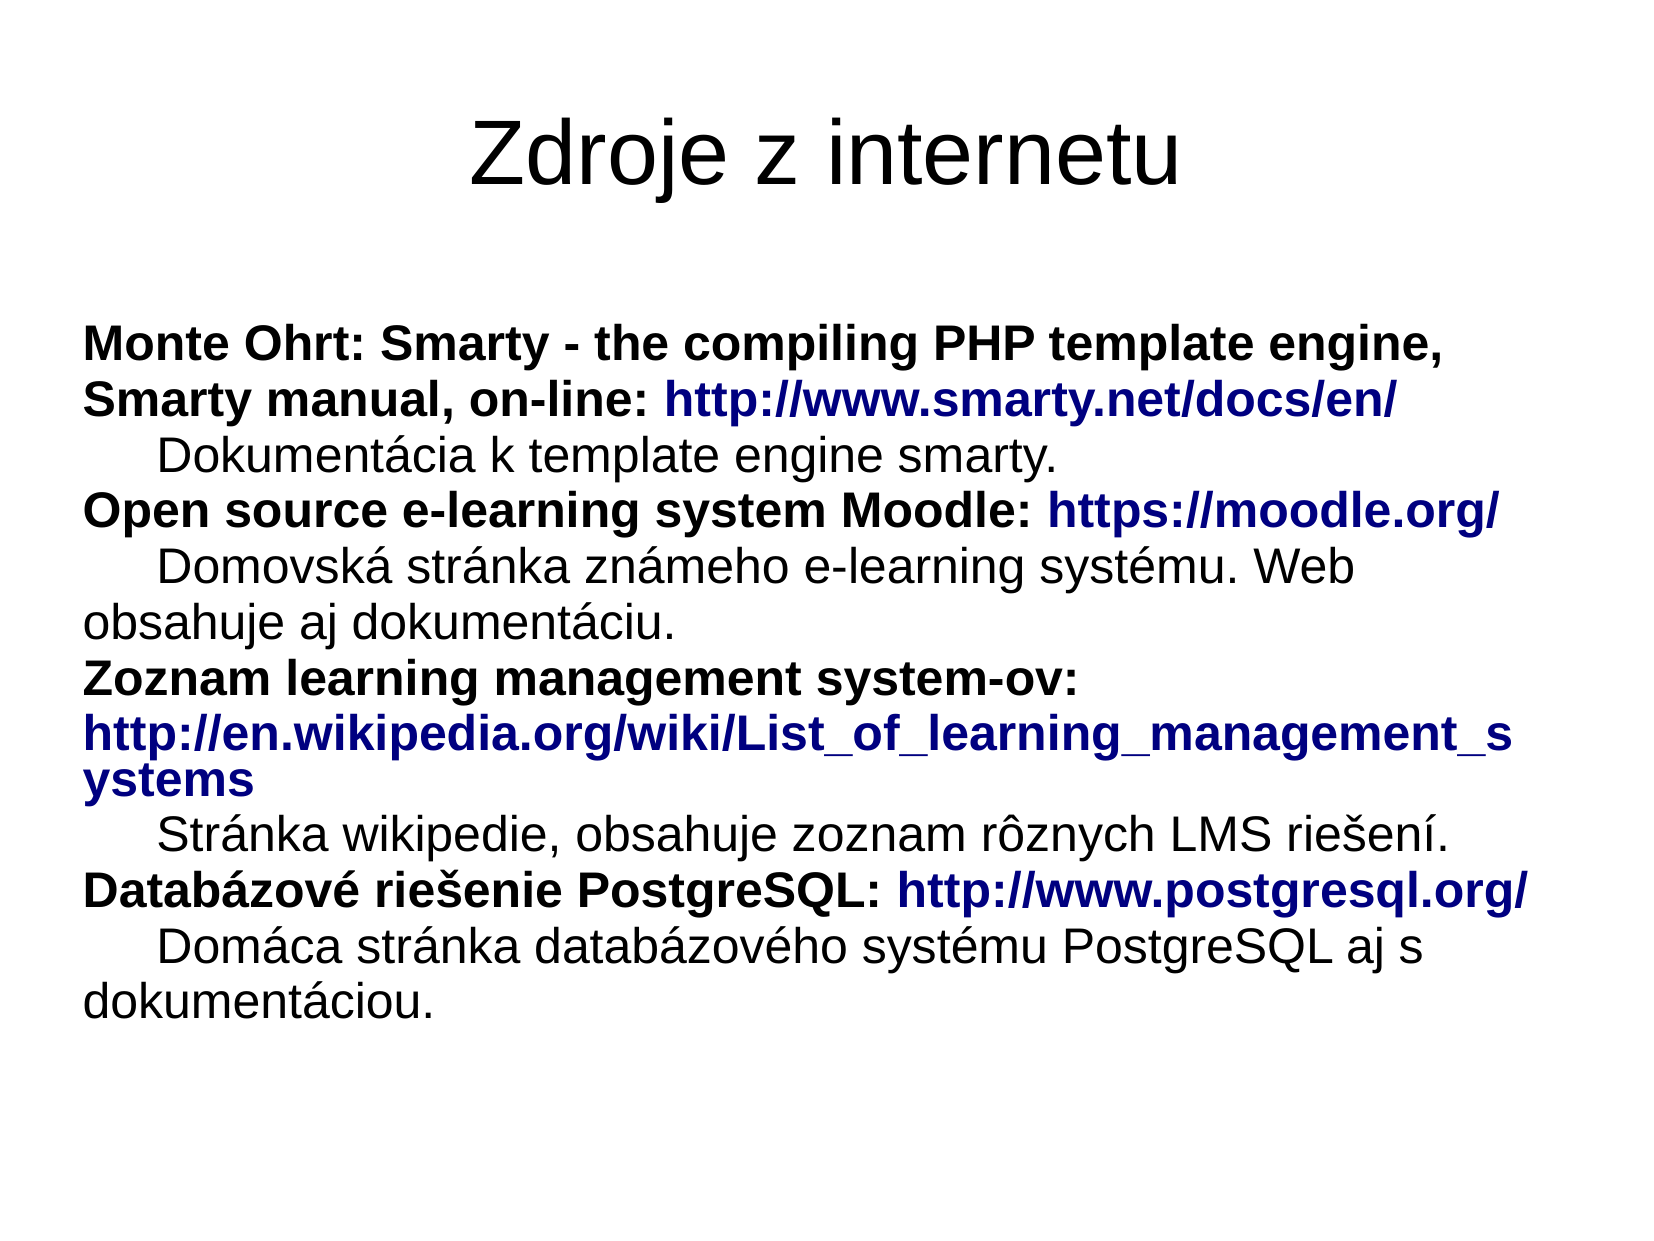

# Zdroje z internetu
Monte Ohrt: Smarty - the compiling PHP template engine, Smarty manual, on-line: http://www.smarty.net/docs/en/
	Dokumentácia k template engine smarty.
Open source e-learning system Moodle: https://moodle.org/
	Domovská stránka známeho e-learning systému. Web obsahuje aj dokumentáciu.
Zoznam learning management system-ov: http://en.wikipedia.org/wiki/List_of_learning_management_systems
	Stránka wikipedie, obsahuje zoznam rôznych LMS riešení.
Databázové riešenie PostgreSQL: http://www.postgresql.org/
	Domáca stránka databázového systému PostgreSQL aj s dokumentáciou.